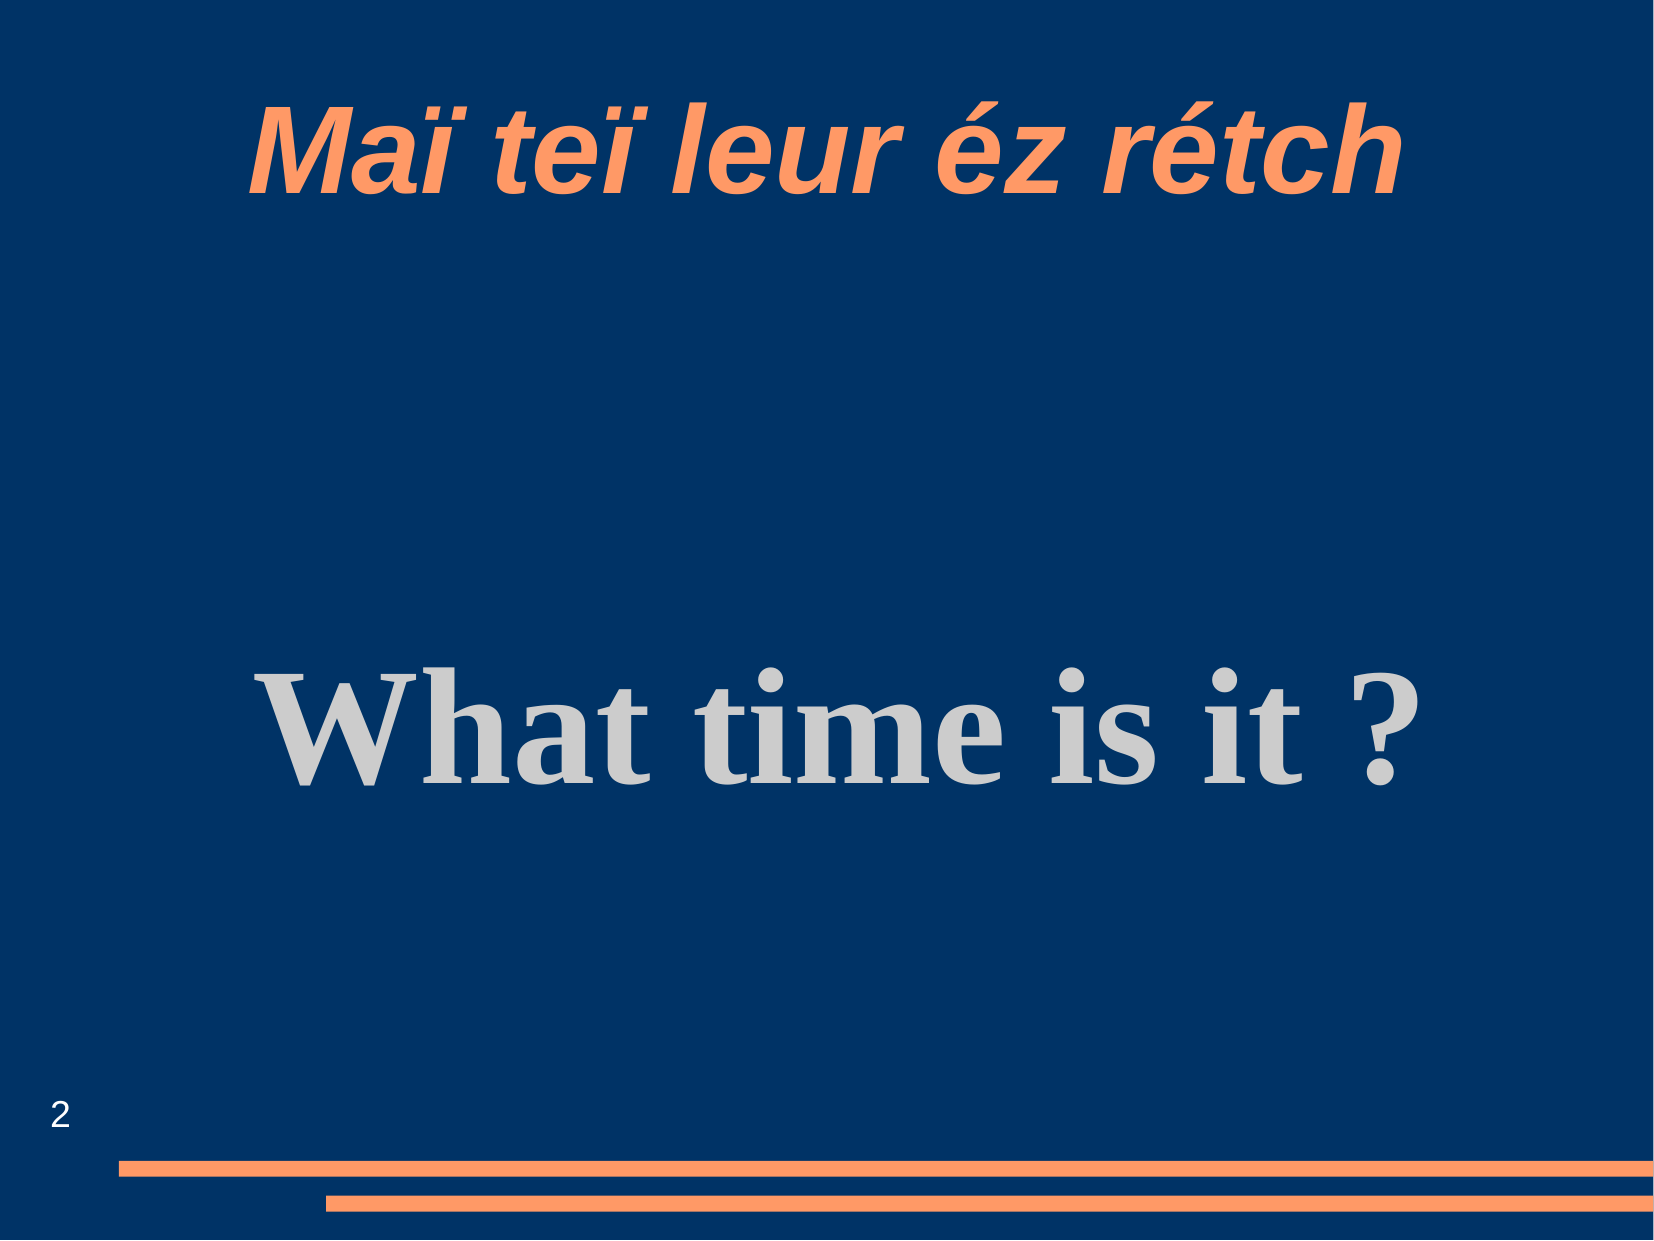

# Maï teï leur éz rétch
What time is it ?